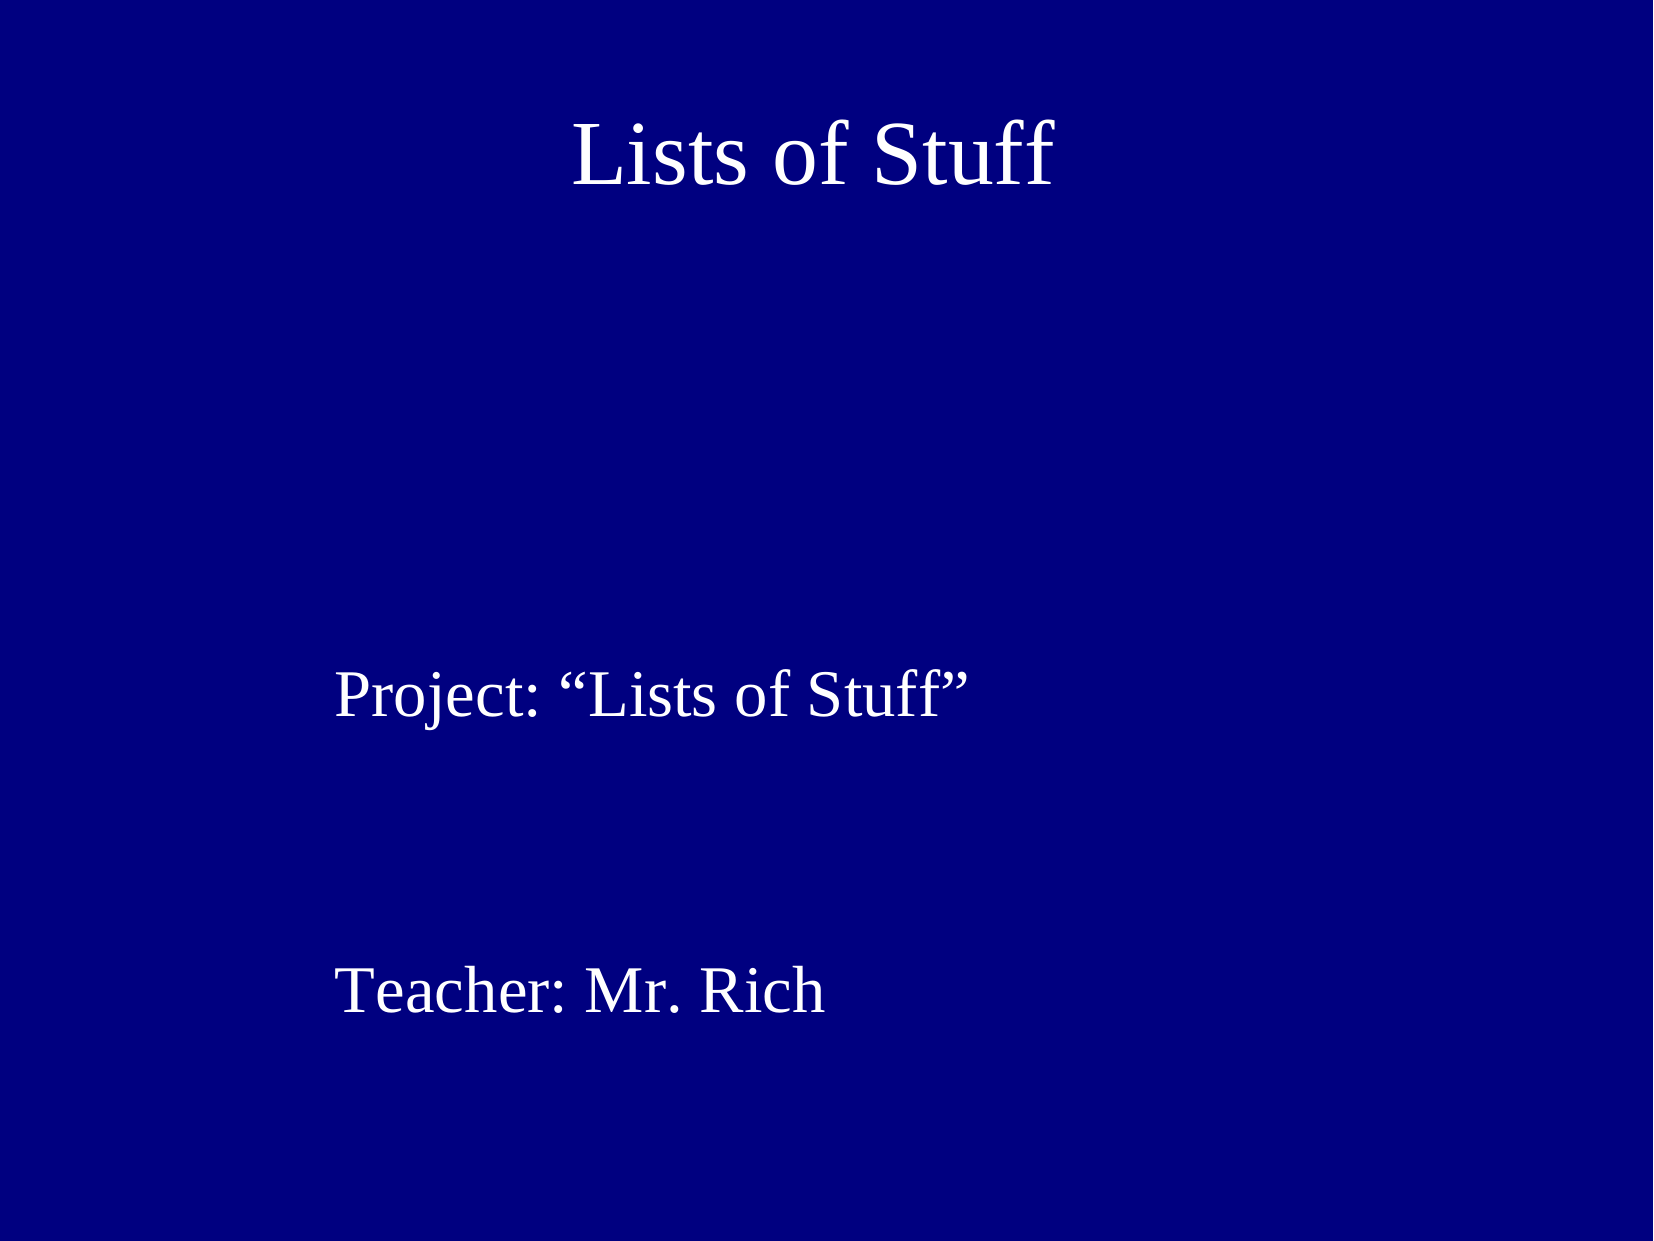

# Lists of Stuff
Project: “Lists of Stuff”
Teacher: Mr. Rich